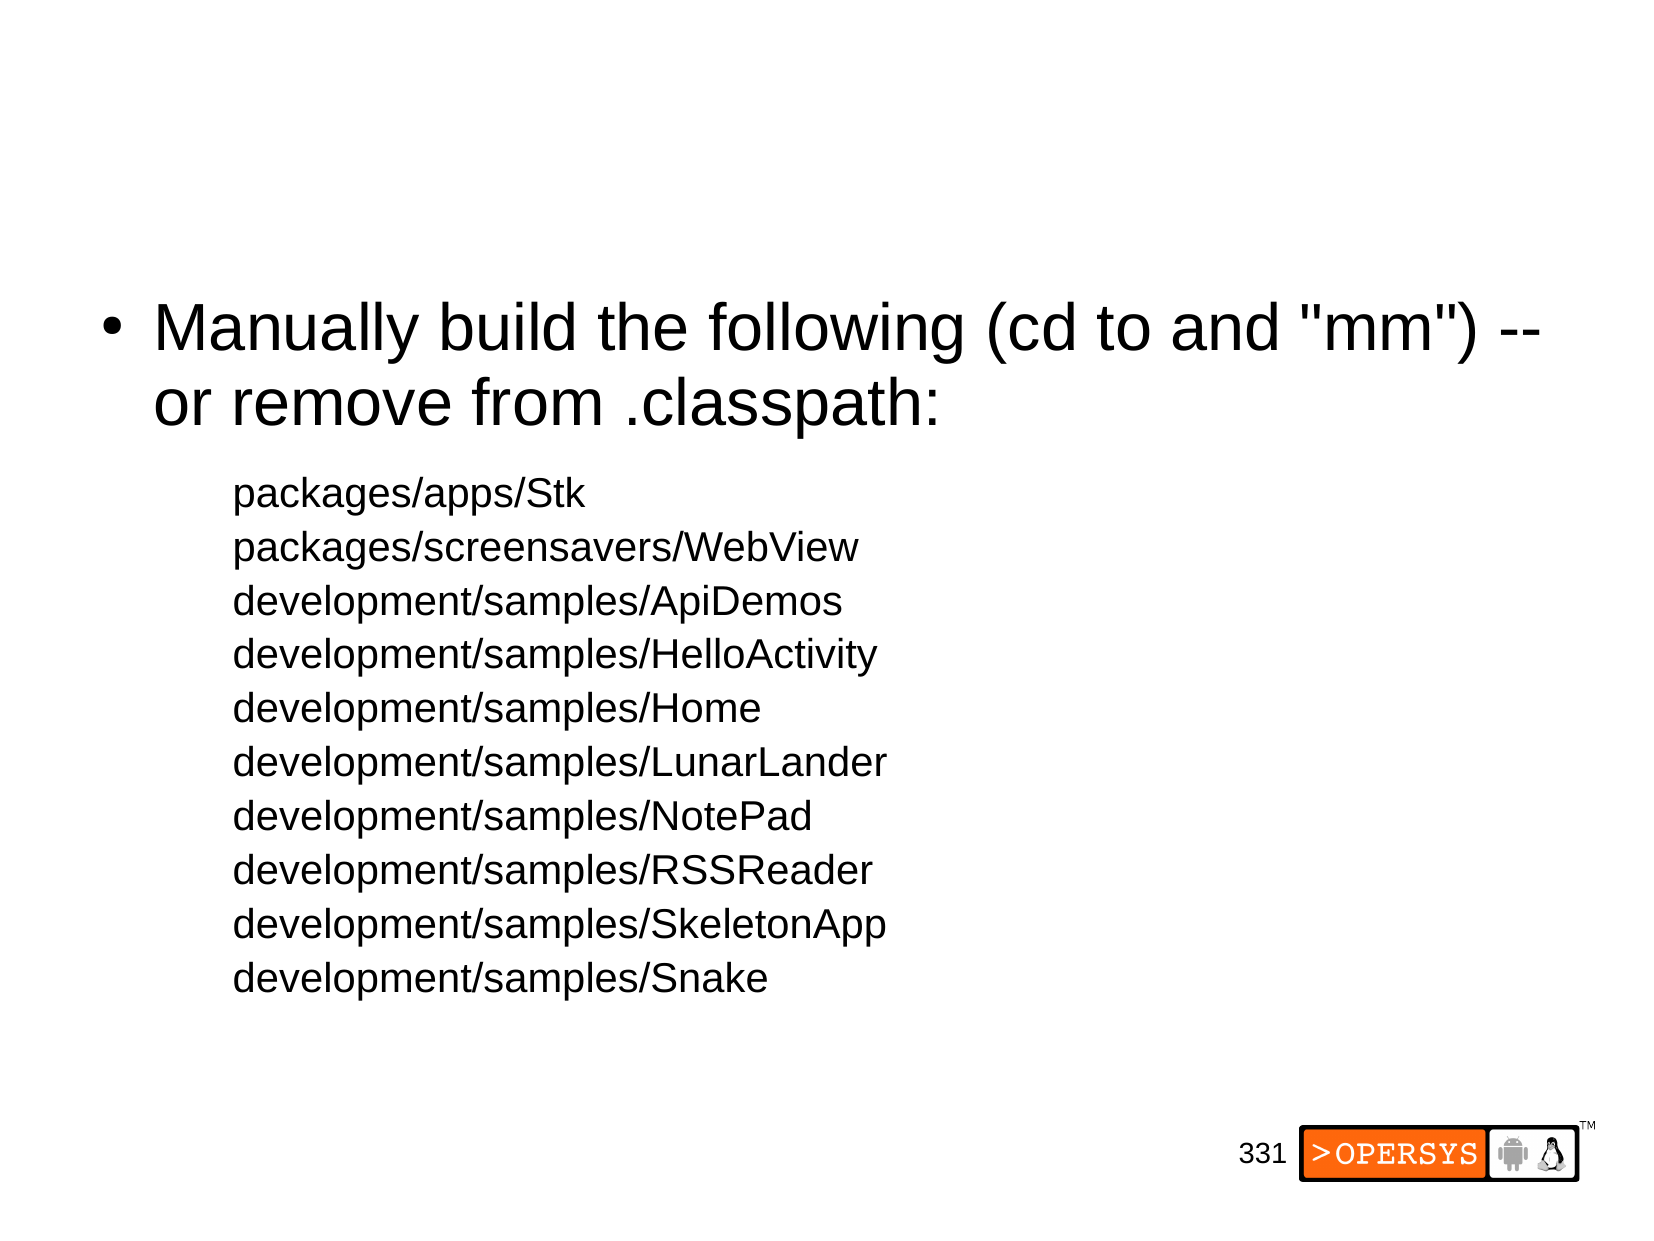

# Manually build the following (cd to and "mm") -- or remove from .classpath:
packages/apps/Stk
packages/screensavers/WebView
development/samples/ApiDemos
development/samples/HelloActivity
development/samples/Home
development/samples/LunarLander
development/samples/NotePad
development/samples/RSSReader
development/samples/SkeletonApp
development/samples/Snake